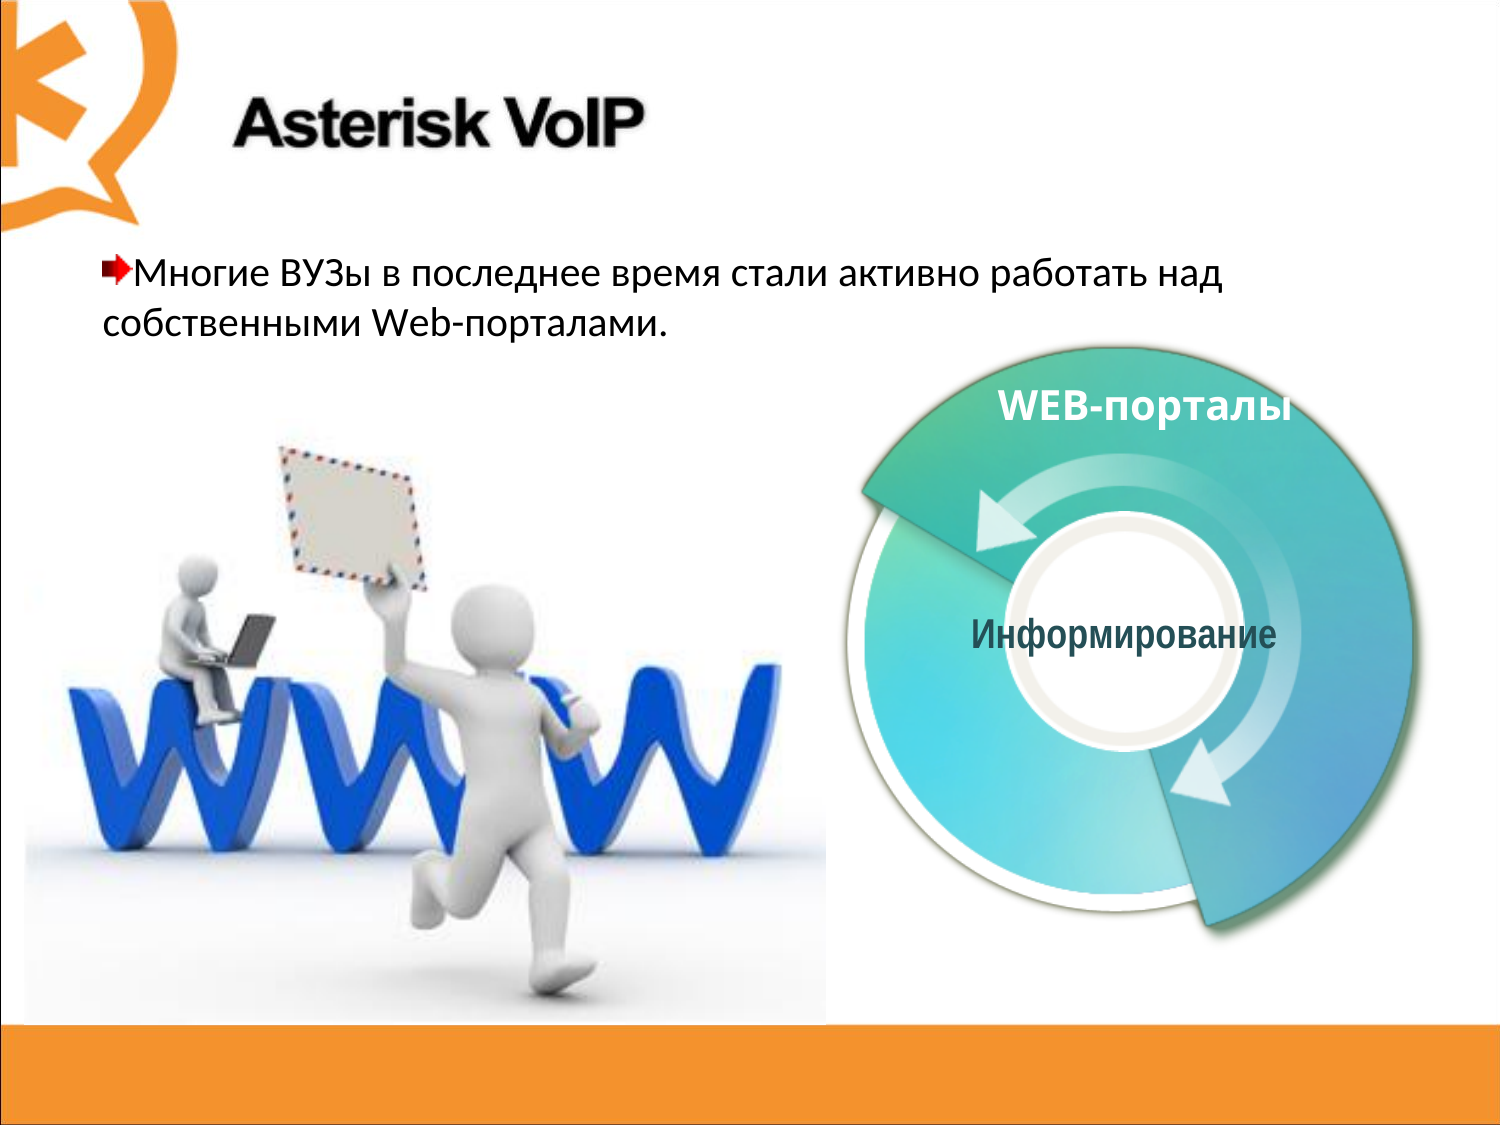

Многие ВУЗы в последнее время стали активно работать над собственными Web-порталами.
WEB-порталы
Информирование